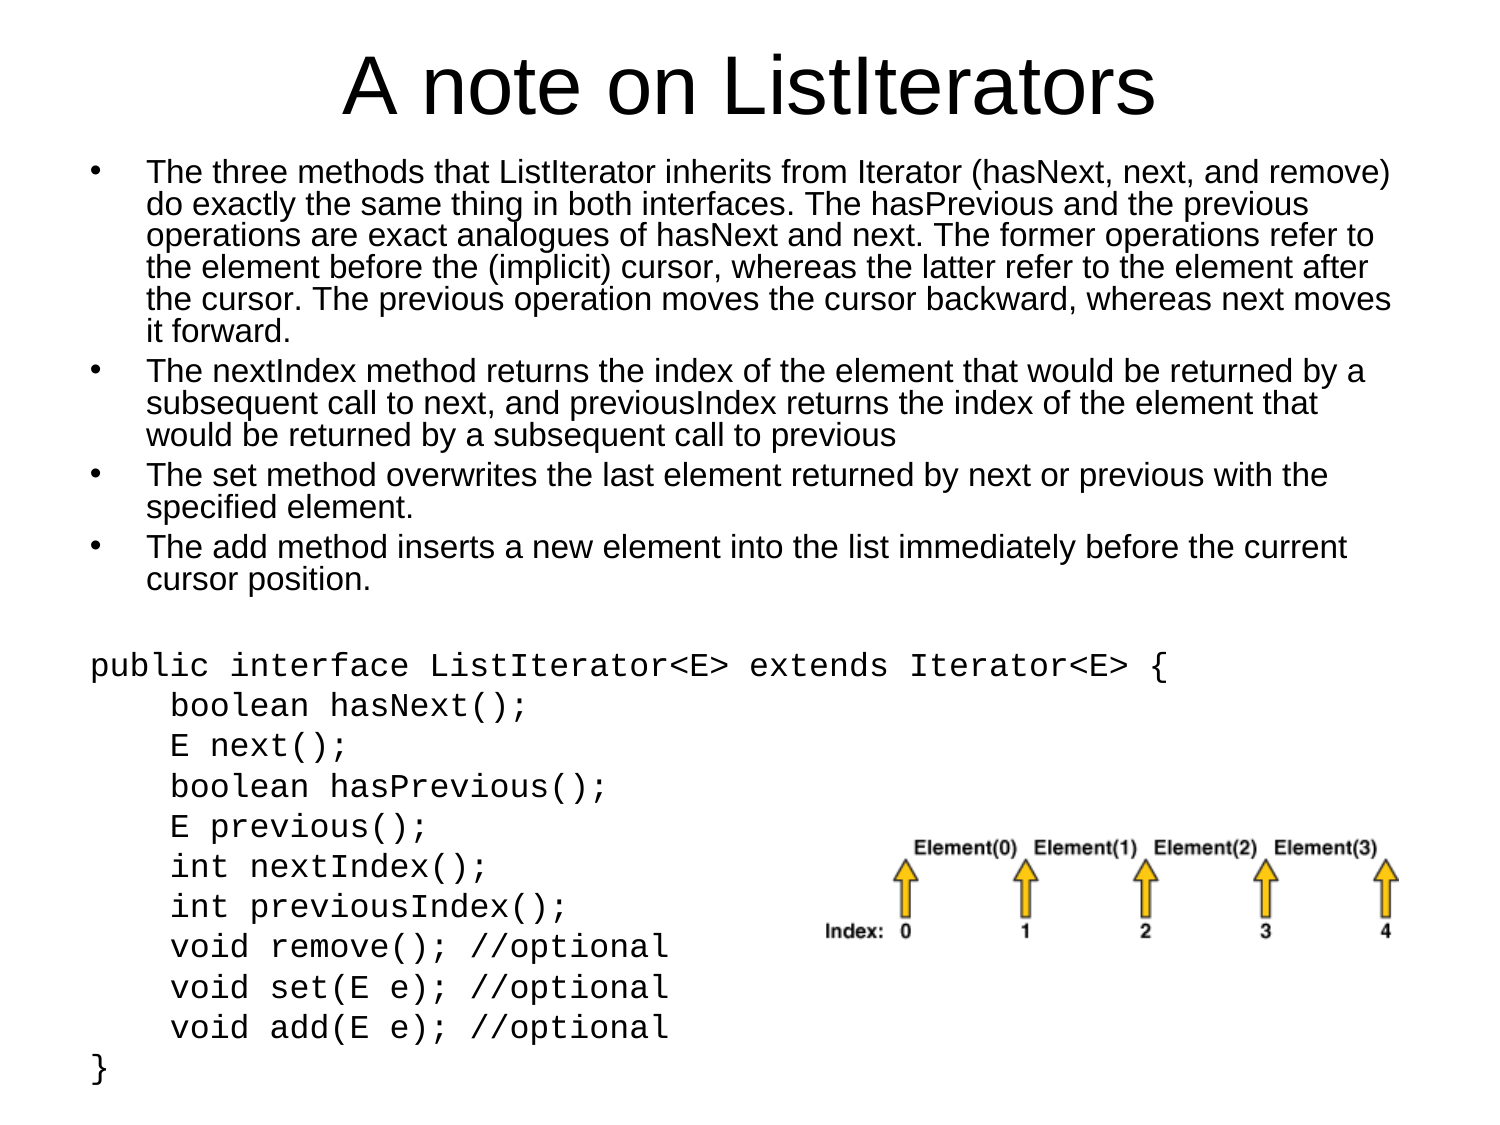

# A note on ListIterators
The three methods that ListIterator inherits from Iterator (hasNext, next, and remove) do exactly the same thing in both interfaces. The hasPrevious and the previous operations are exact analogues of hasNext and next. The former operations refer to the element before the (implicit) cursor, whereas the latter refer to the element after the cursor. The previous operation moves the cursor backward, whereas next moves it forward.
The nextIndex method returns the index of the element that would be returned by a subsequent call to next, and previousIndex returns the index of the element that would be returned by a subsequent call to previous
The set method overwrites the last element returned by next or previous with the specified element.
The add method inserts a new element into the list immediately before the current cursor position.
public interface ListIterator<E> extends Iterator<E> {
 boolean hasNext();
 E next();
 boolean hasPrevious();
 E previous();
 int nextIndex();
 int previousIndex();
 void remove(); //optional
 void set(E e); //optional
 void add(E e); //optional
}